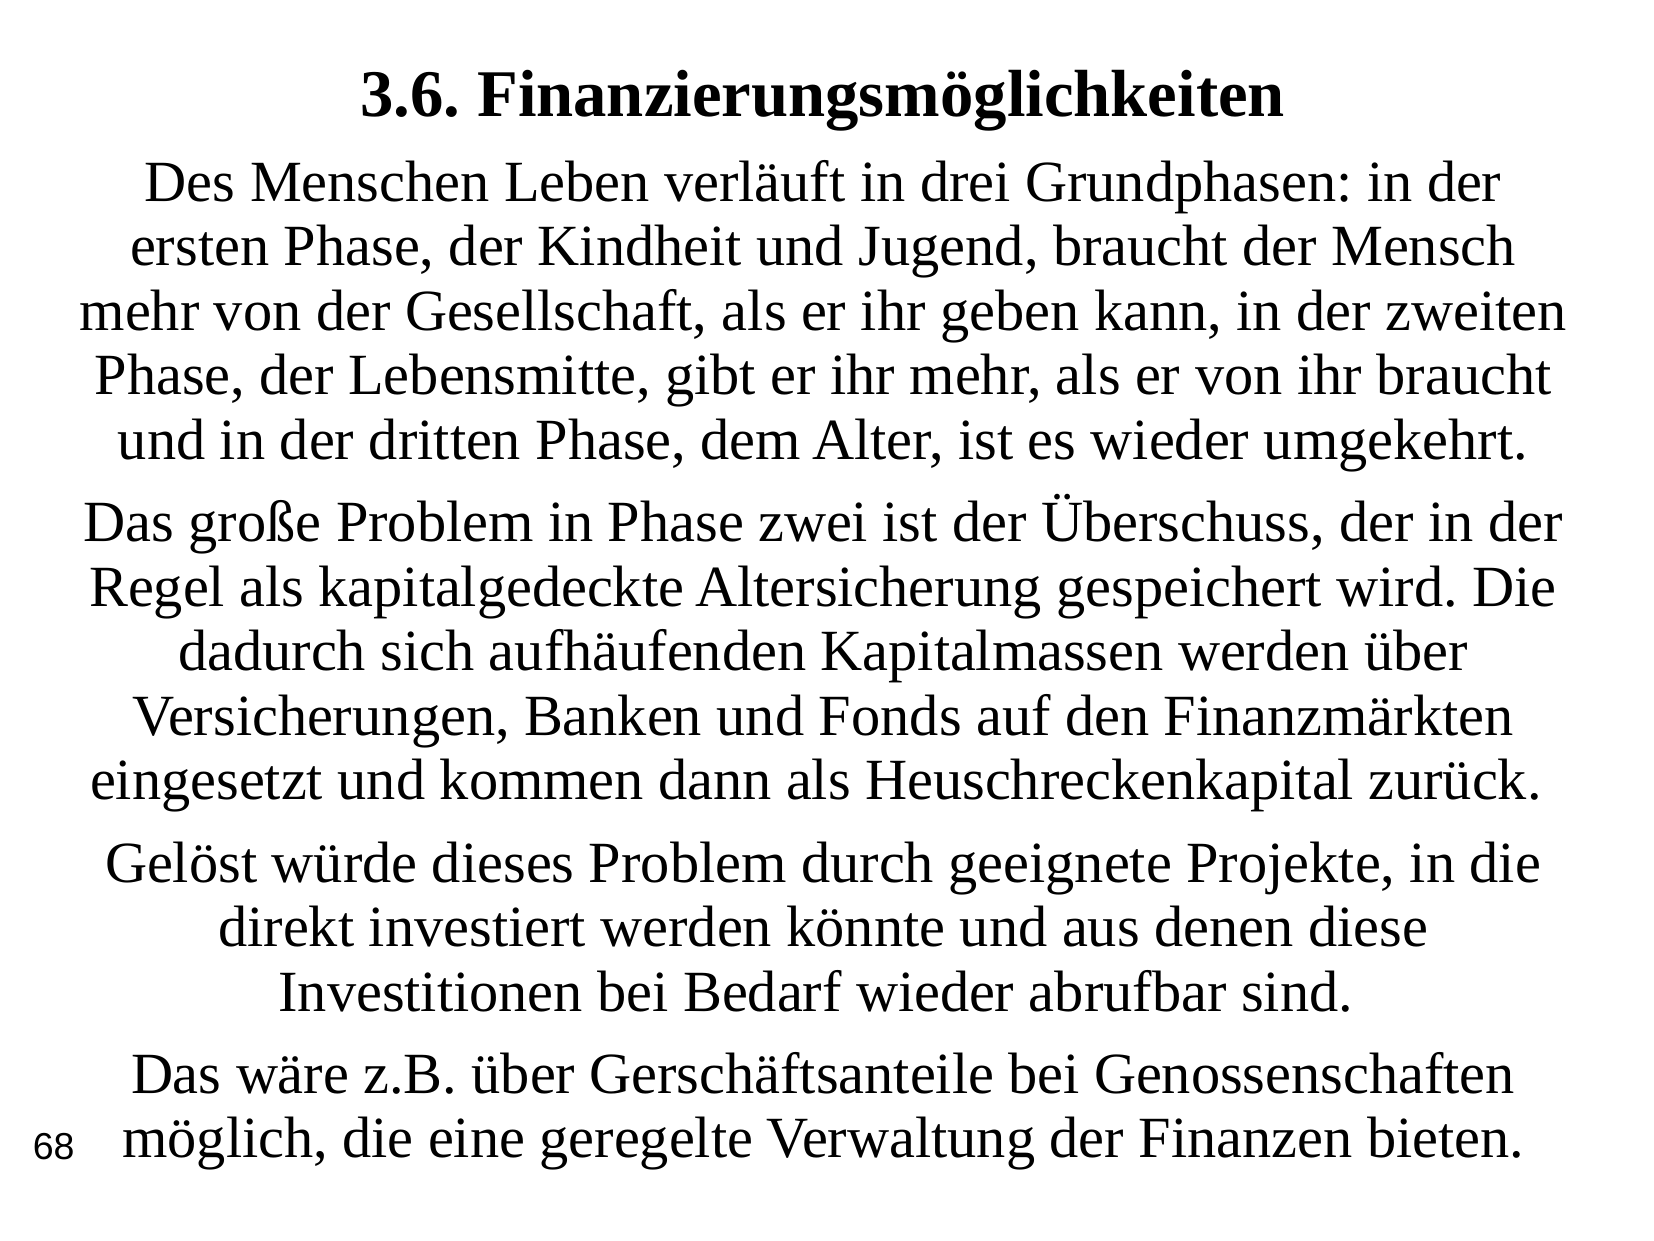

3.6. Finanzierungsmöglichkeiten
Des Menschen Leben verläuft in drei Grundphasen: in der ersten Phase, der Kindheit und Jugend, braucht der Mensch mehr von der Gesellschaft, als er ihr geben kann, in der zweiten Phase, der Lebensmitte, gibt er ihr mehr, als er von ihr braucht und in der dritten Phase, dem Alter, ist es wieder umgekehrt.
Das große Problem in Phase zwei ist der Überschuss, der in der Regel als kapitalgedeckte Altersicherung gespeichert wird. Die dadurch sich aufhäufenden Kapitalmassen werden über Versicherungen, Banken und Fonds auf den Finanzmärkten eingesetzt und kommen dann als Heuschreckenkapital zurück.
Gelöst würde dieses Problem durch geeignete Projekte, in die direkt investiert werden könnte und aus denen diese Investitionen bei Bedarf wieder abrufbar sind.
Das wäre z.B. über Gerschäftsanteile bei Genossenschaften möglich, die eine geregelte Verwaltung der Finanzen bieten.